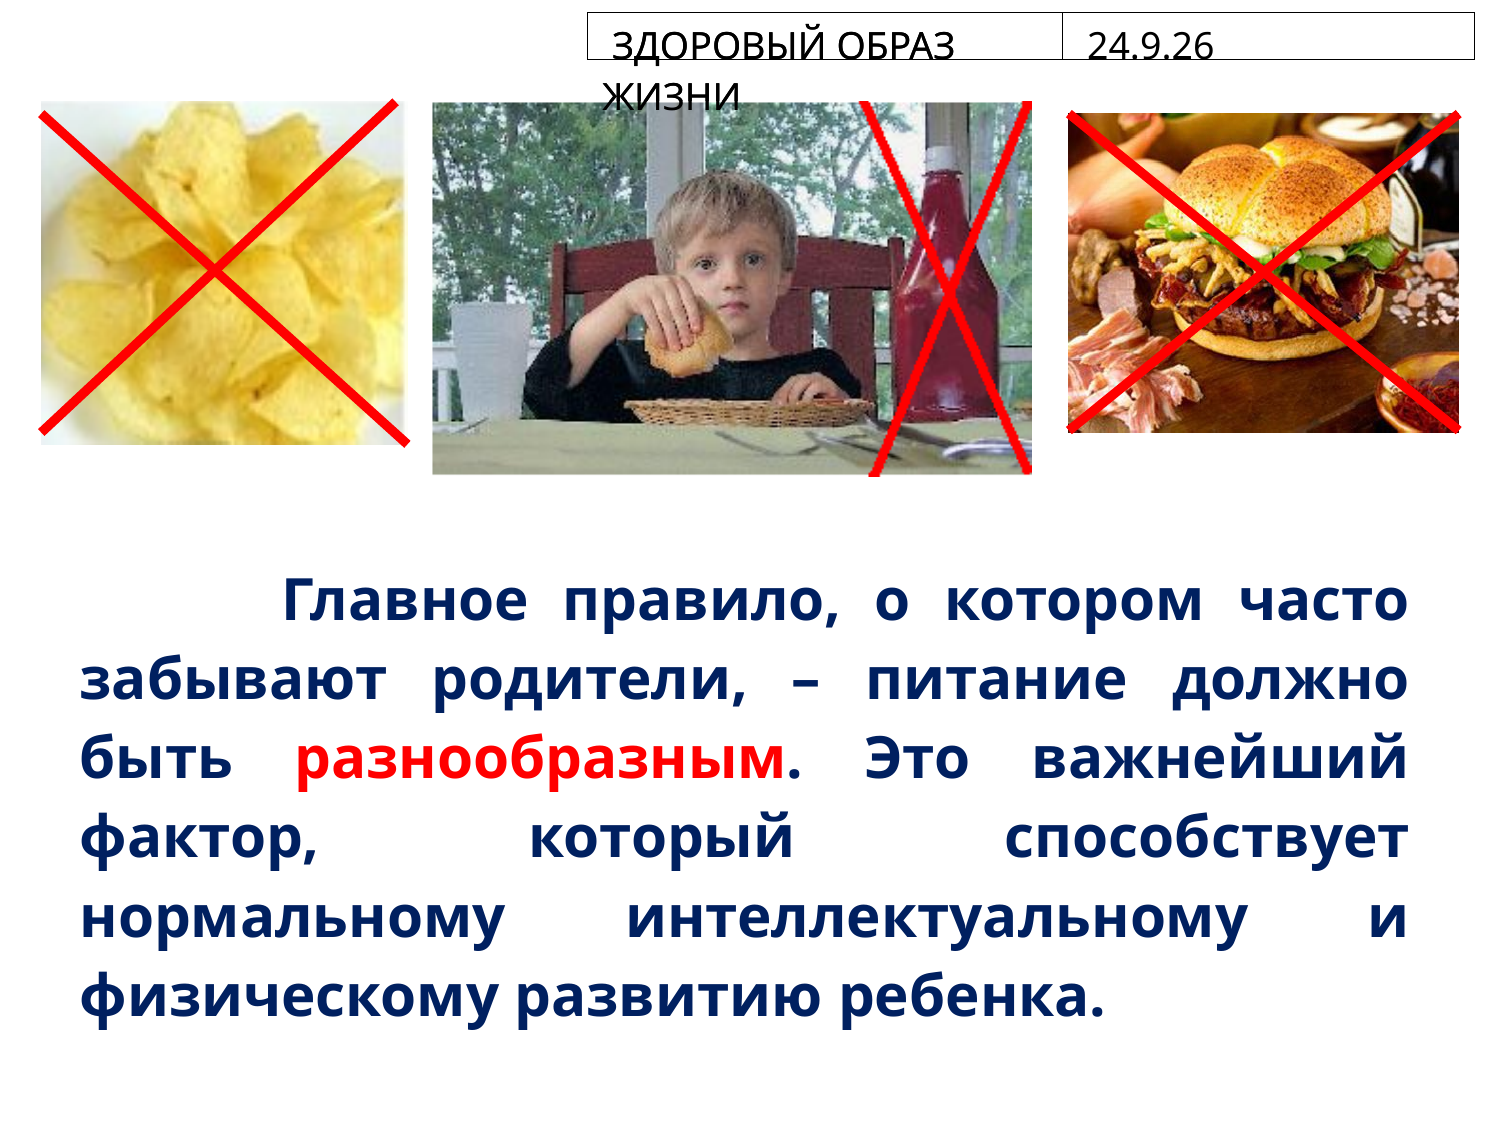

<footer>ЗДОРОВЫЙ ОБРАЗ ЖИЗНИ
 Главное правило, о котором часто забывают родители, – питание должно быть разнообразным. Это важнейший фактор, который способствует нормальному интеллектуальному и физическому развитию ребенка.